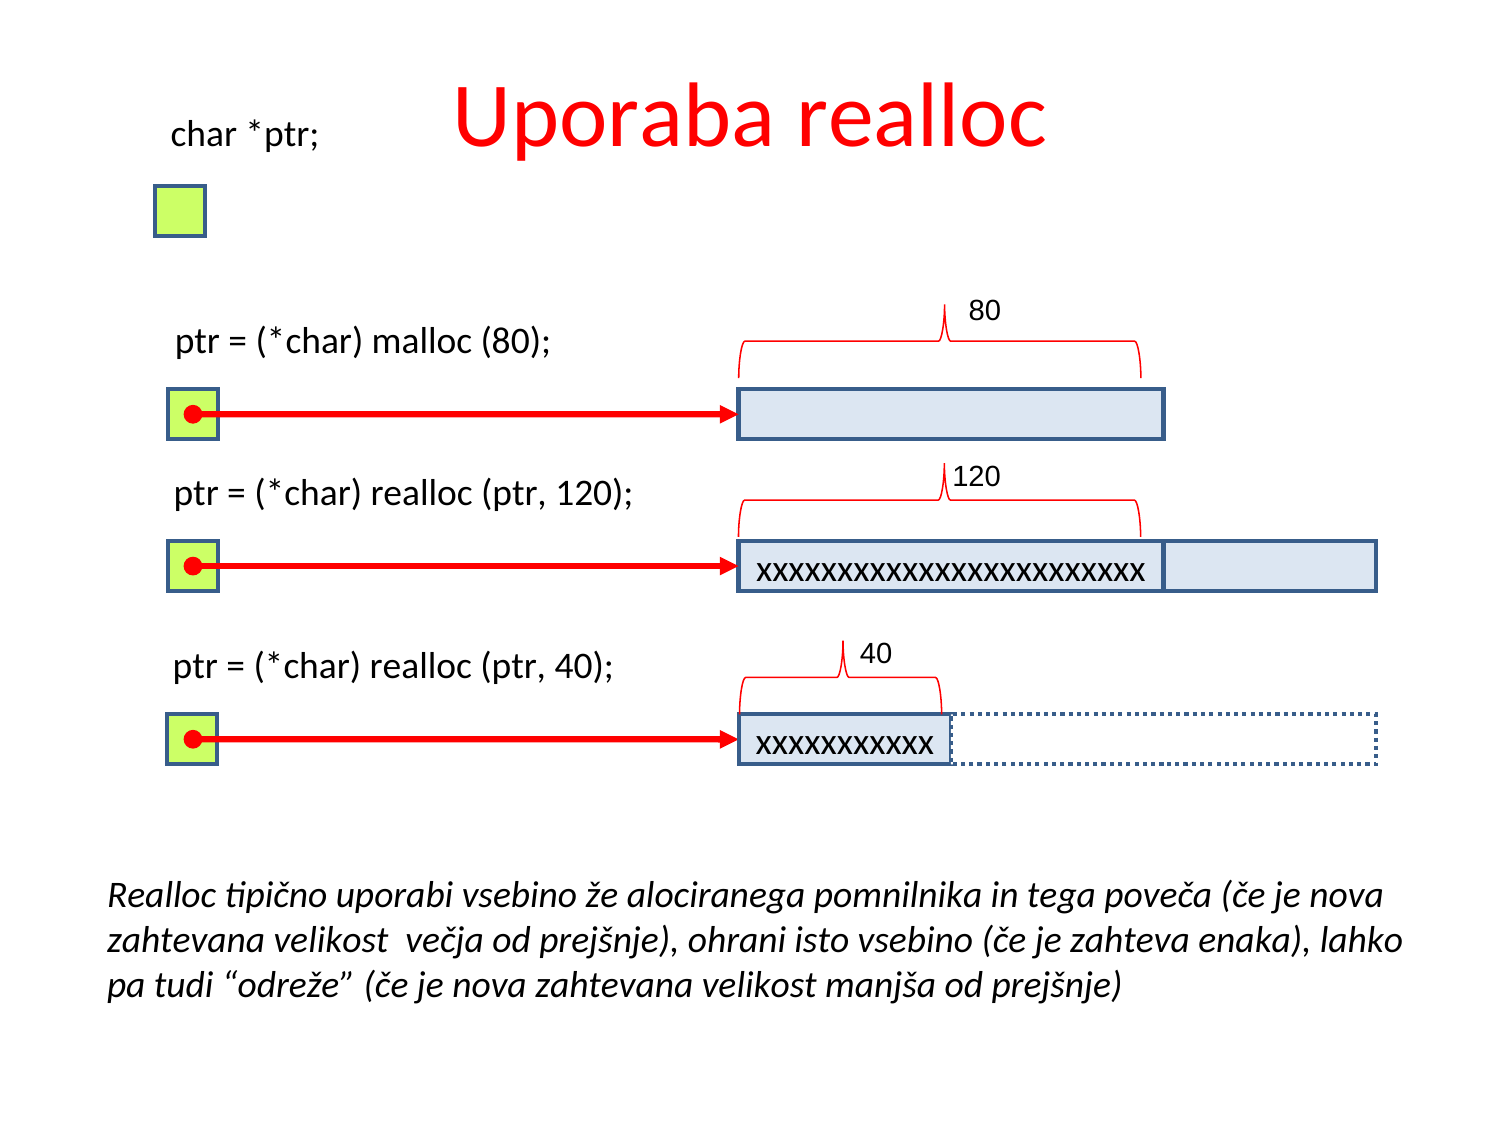

# Uporaba realloc
char *ptr;
80
120
40
ptr = (*char) malloc (80);
ptr = (*char) realloc (ptr, 120);
xxxxxxxxxxxxxxxxxxxxxxxx
ptr = (*char) realloc (ptr, 40);
xxxxxxxxxxx
Realloc tipično uporabi vsebino že alociranega pomnilnika in tega poveča (če je nova zahtevana velikost večja od prejšnje), ohrani isto vsebino (če je zahteva enaka), lahko pa tudi “odreže” (če je nova zahtevana velikost manjša od prejšnje)